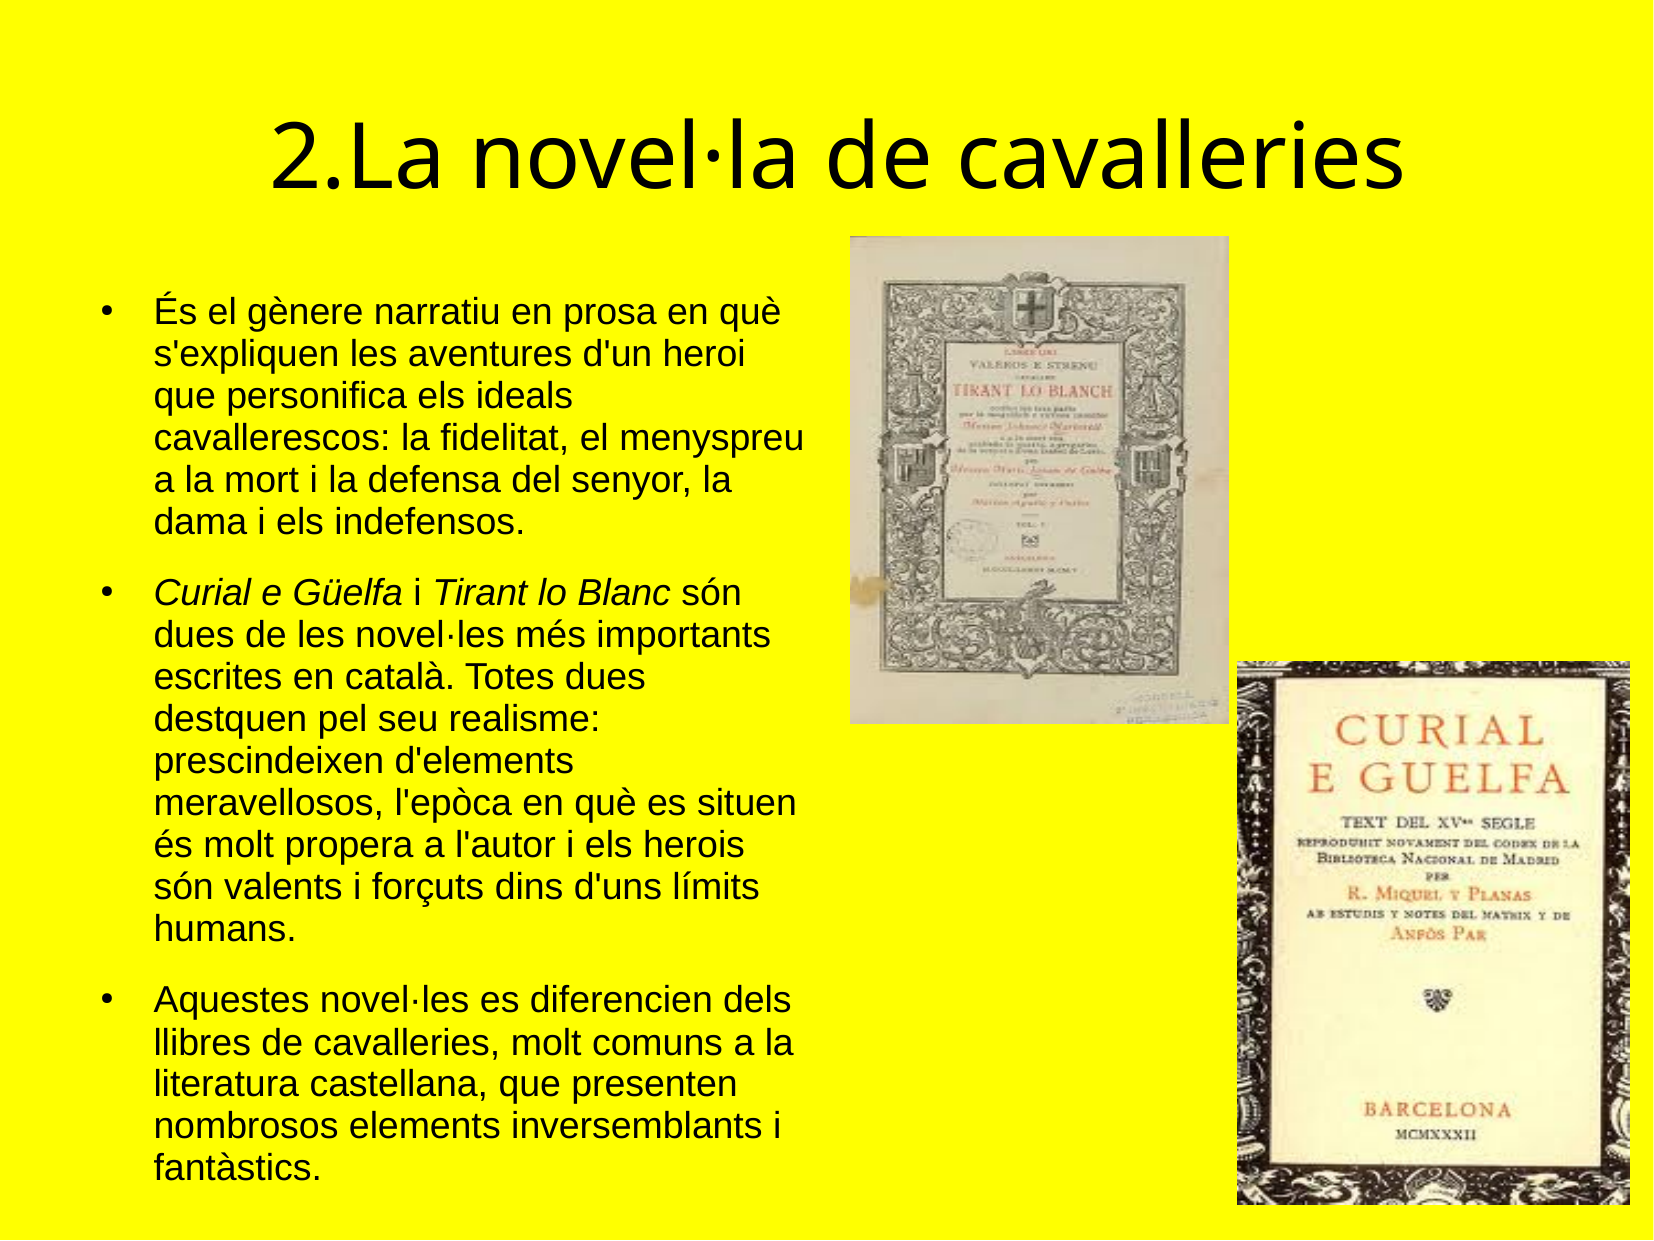

# 2.La novel·la de cavalleries
És el gènere narratiu en prosa en què s'expliquen les aventures d'un heroi que personifica els ideals cavallerescos: la fidelitat, el menyspreu a la mort i la defensa del senyor, la dama i els indefensos.
Curial e Güelfa i Tirant lo Blanc són dues de les novel·les més importants escrites en català. Totes dues destquen pel seu realisme: prescindeixen d'elements meravellosos, l'epòca en què es situen és molt propera a l'autor i els herois són valents i forçuts dins d'uns límits humans.
Aquestes novel·les es diferencien dels llibres de cavalleries, molt comuns a la literatura castellana, que presenten nombrosos elements inversemblants i fantàstics.